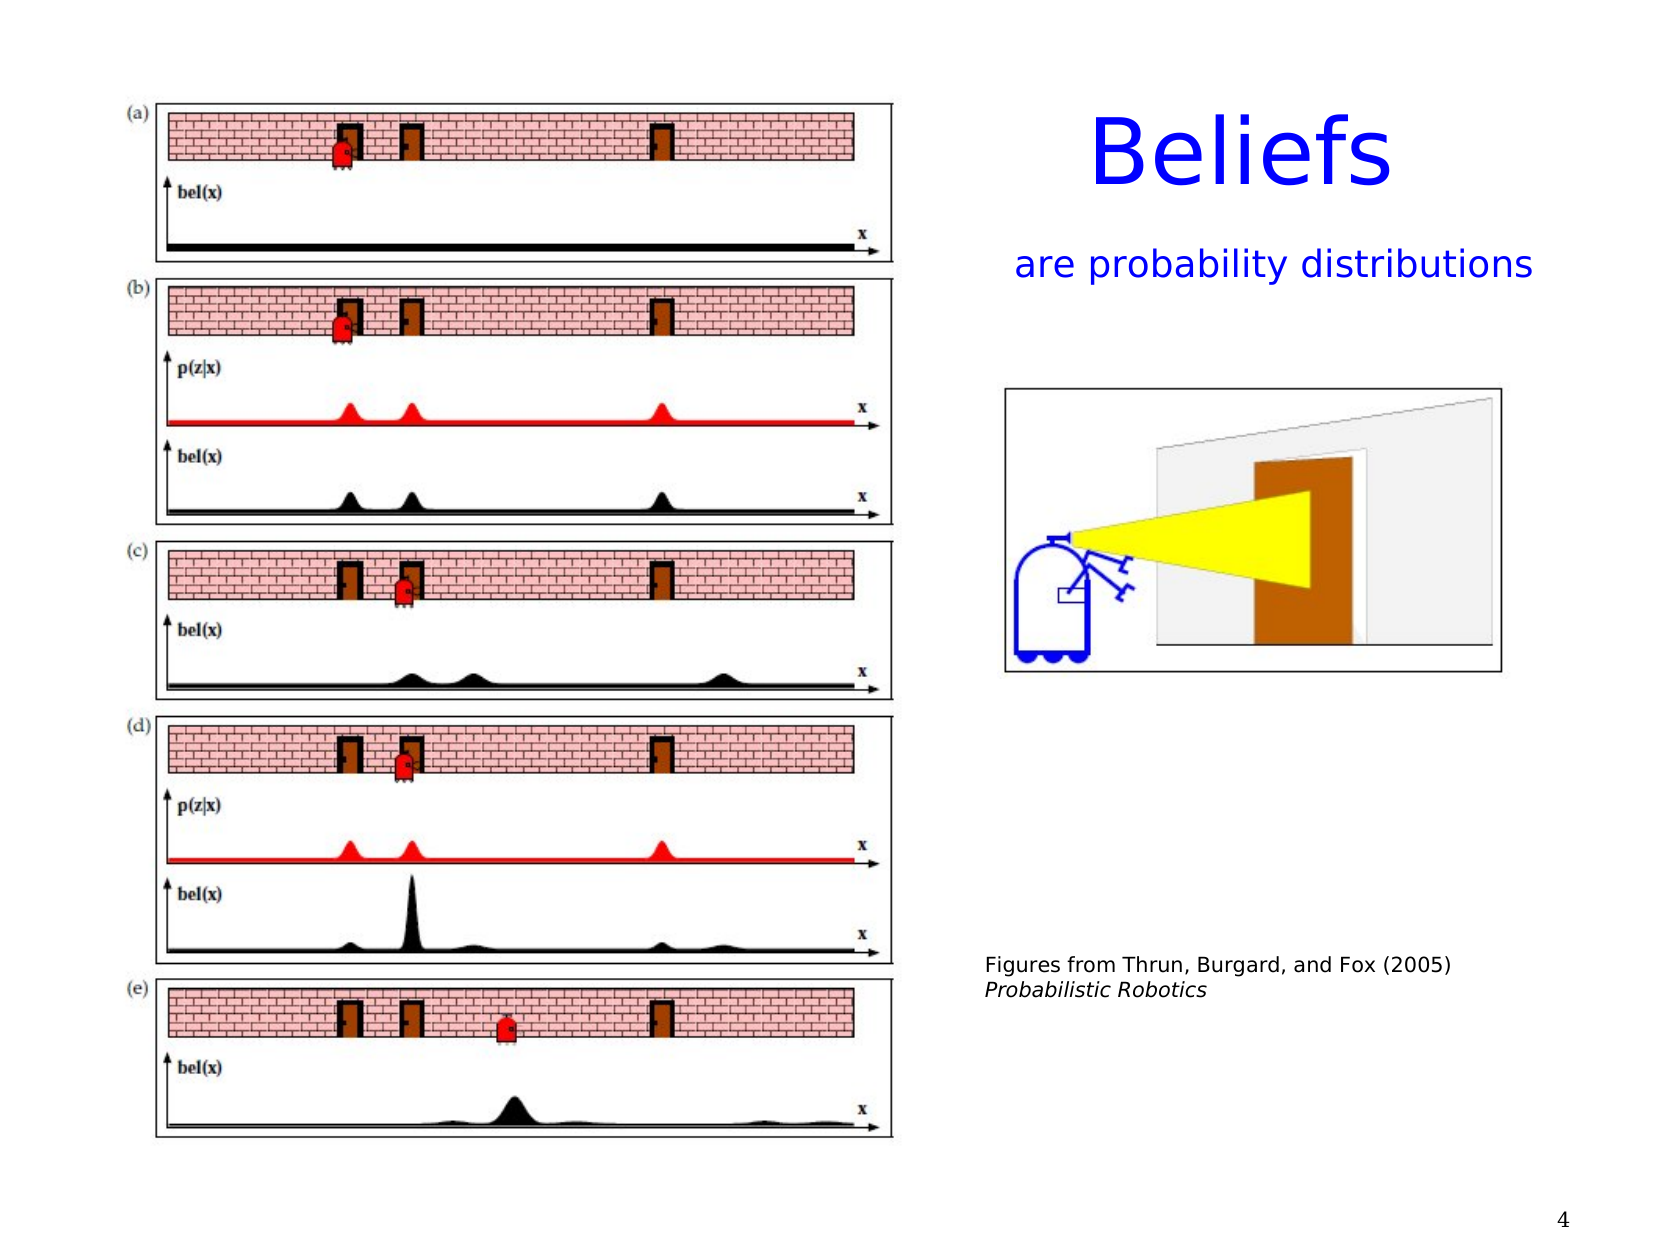

# Beliefs
are probability distributions
Figures from Thrun, Burgard, and Fox (2005) Probabilistic Robotics
4